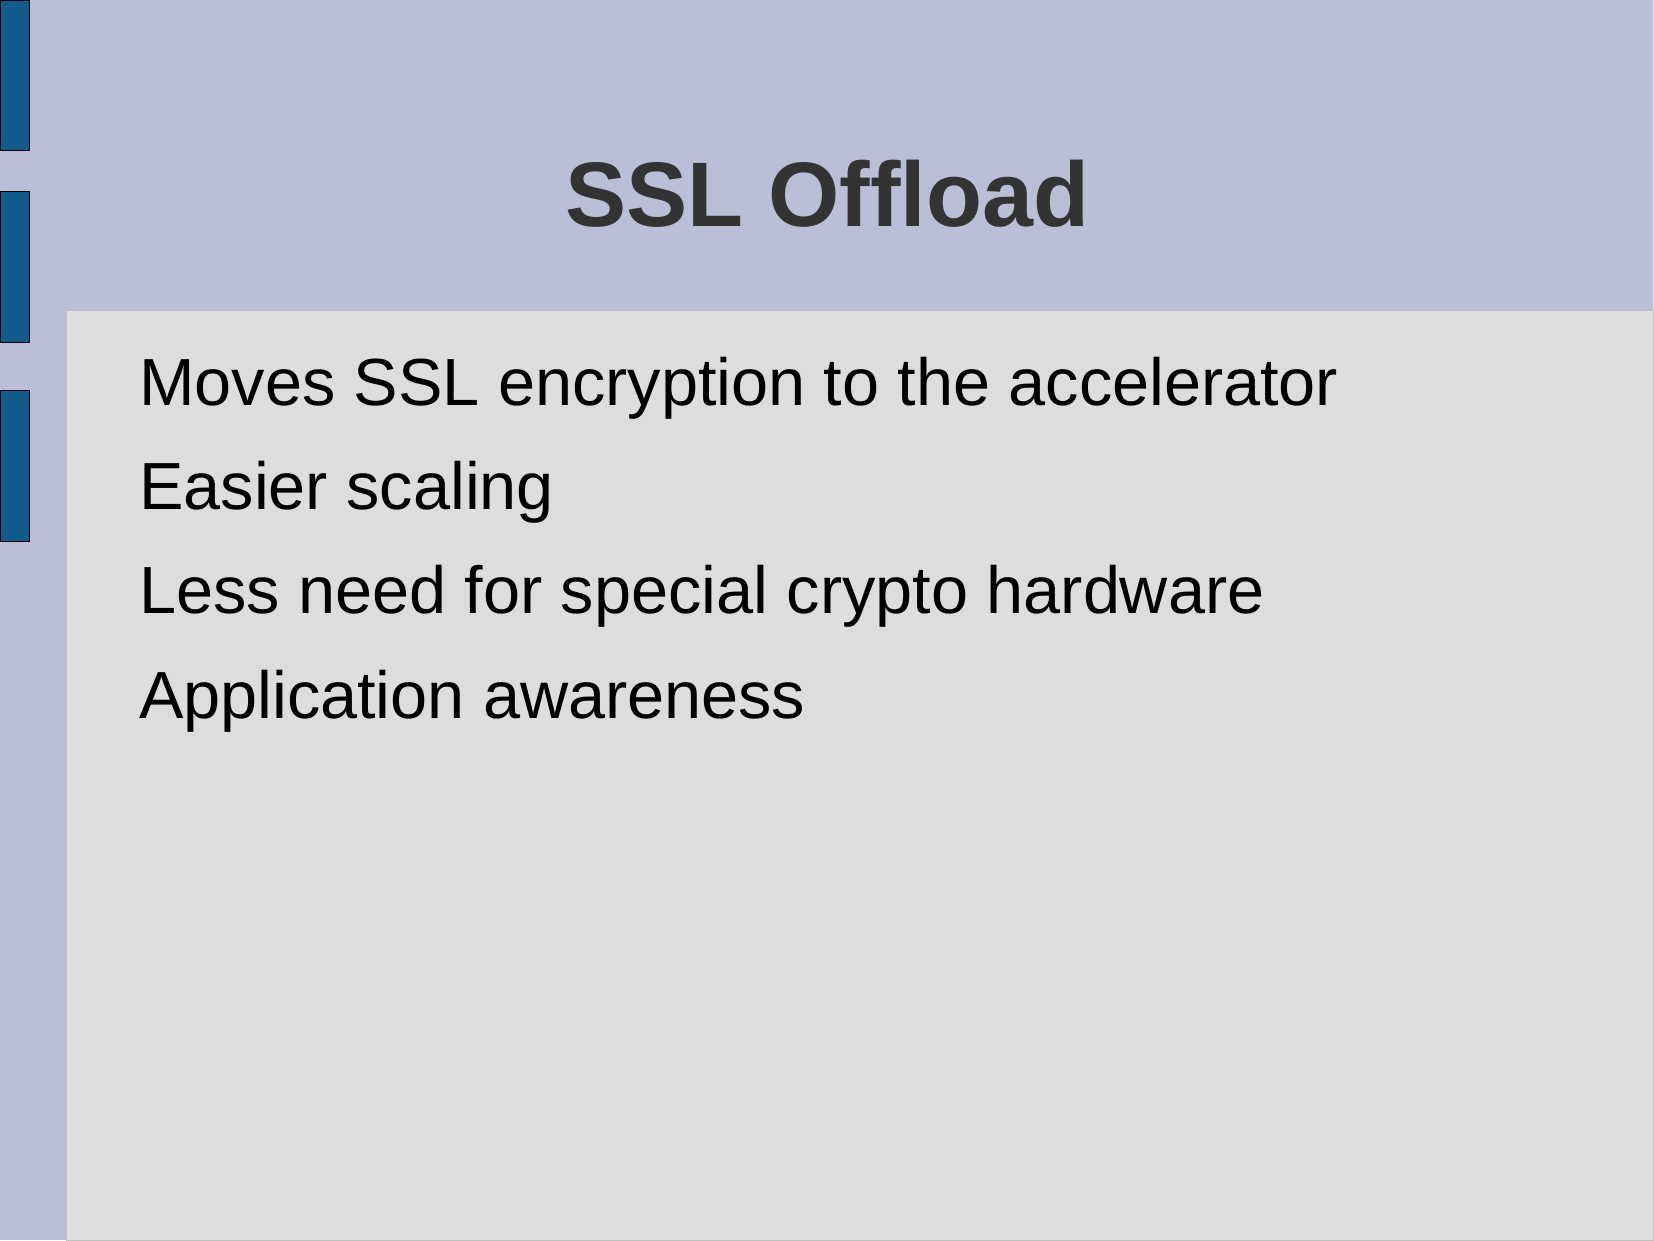

# SSL Offload
Moves SSL encryption to the accelerator
Easier scaling
Less need for special crypto hardware
Application awareness